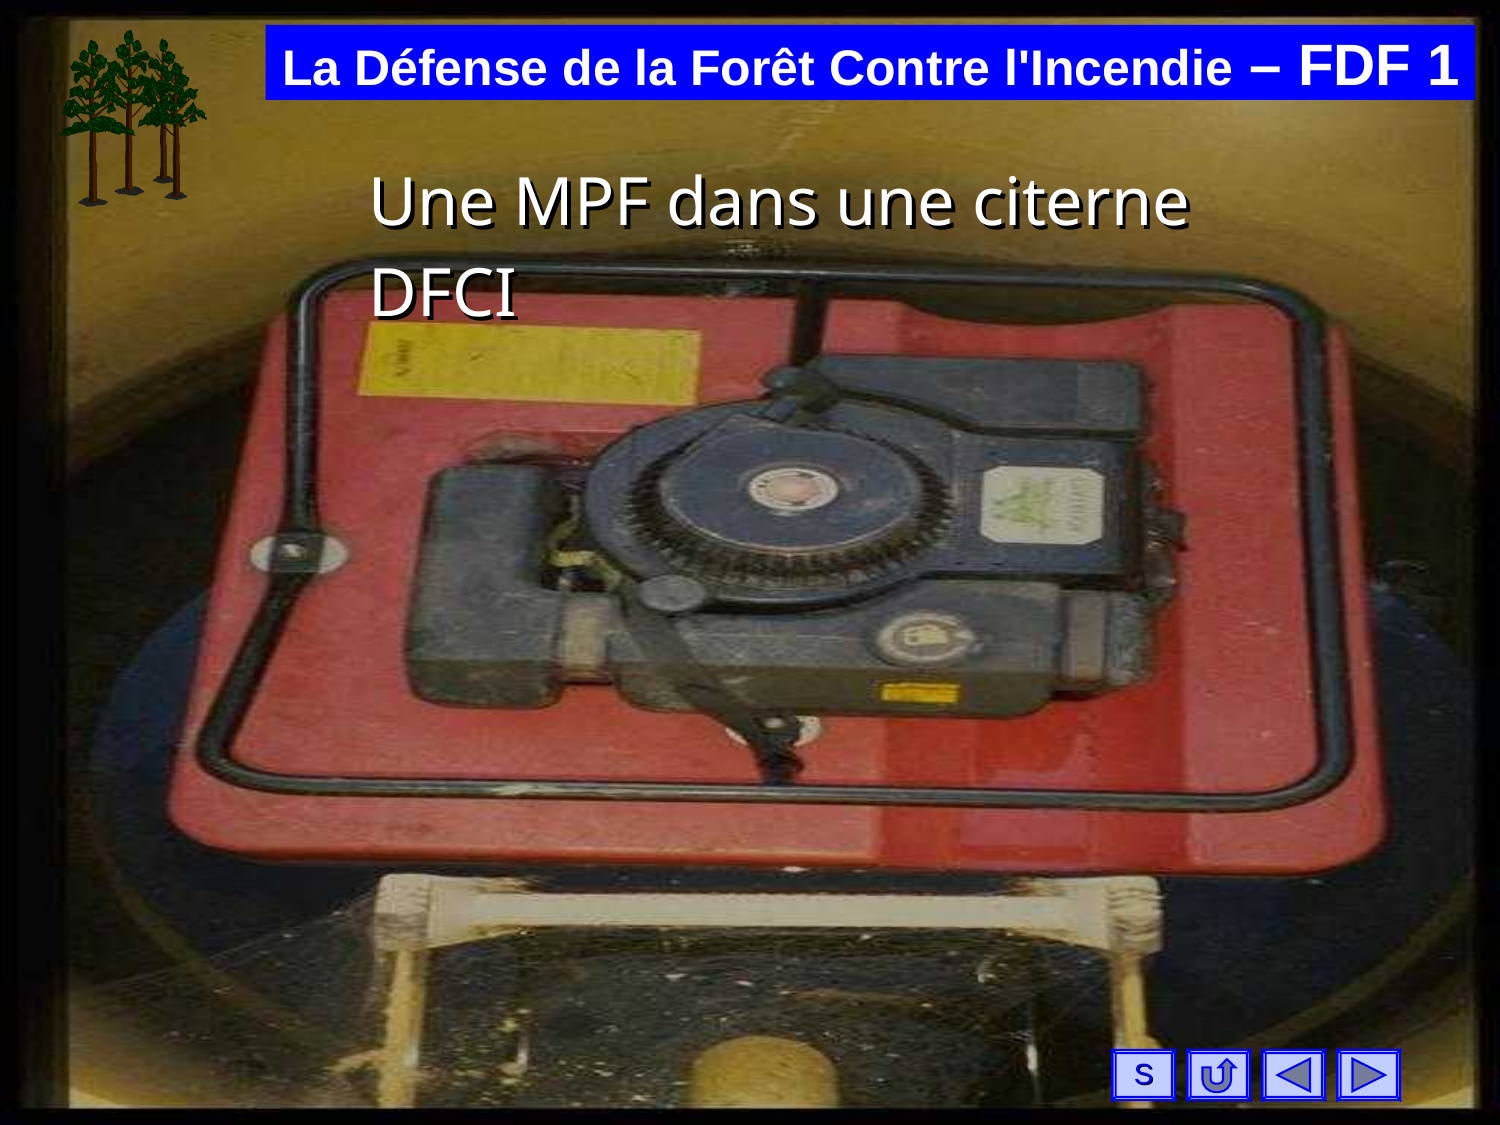

La Défense de la Forêt Contre l'Incendie – FDF 1
Une MPF dans une citerne DFCI